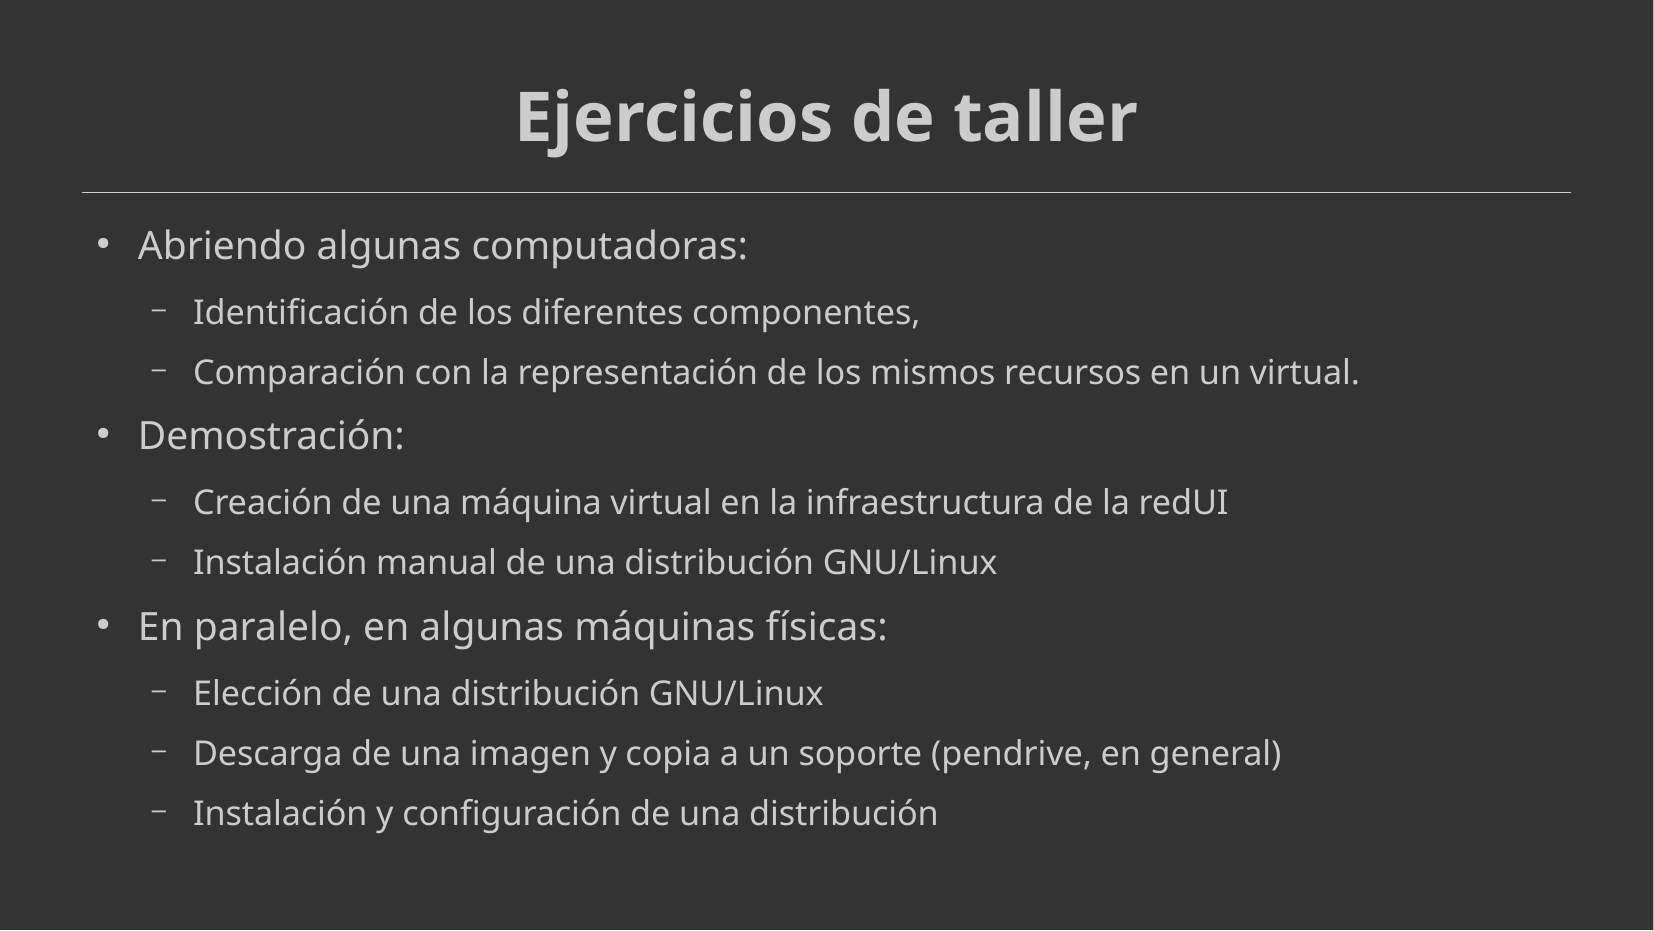

# Ejercicios de taller
Abriendo algunas computadoras:
Identificación de los diferentes componentes,
Comparación con la representación de los mismos recursos en un virtual.
Demostración:
Creación de una máquina virtual en la infraestructura de la redUI
Instalación manual de una distribución GNU/Linux
En paralelo, en algunas máquinas físicas:
Elección de una distribución GNU/Linux
Descarga de una imagen y copia a un soporte (pendrive, en general)
Instalación y configuración de una distribución